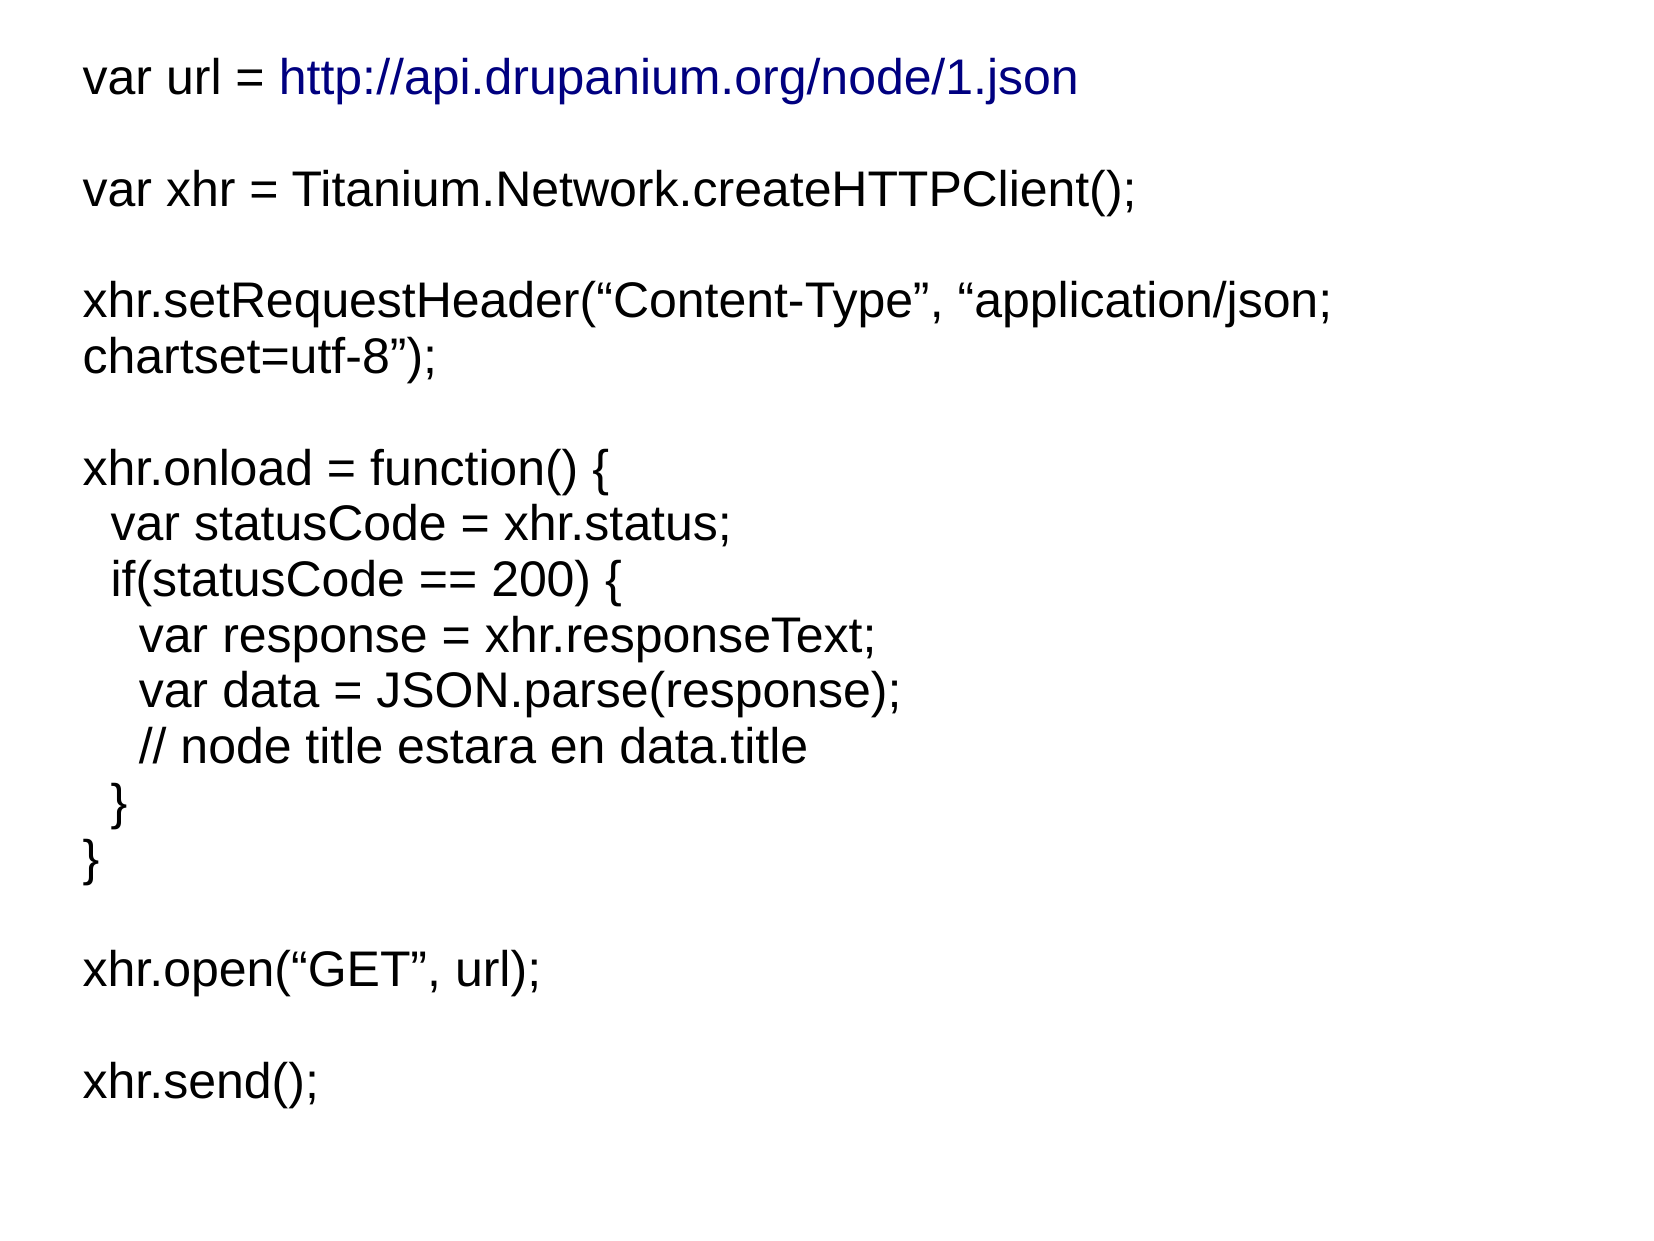

# var url = http://api.drupanium.org/node/1.json
var xhr = Titanium.Network.createHTTPClient();
xhr.setRequestHeader(“Content-Type”, “application/json; chartset=utf-8”);
xhr.onload = function() {
 var statusCode = xhr.status;
 if(statusCode == 200) {
 var response = xhr.responseText;
 var data = JSON.parse(response);
 // node title estara en data.title
 }
}
xhr.open(“GET”, url);
xhr.send();